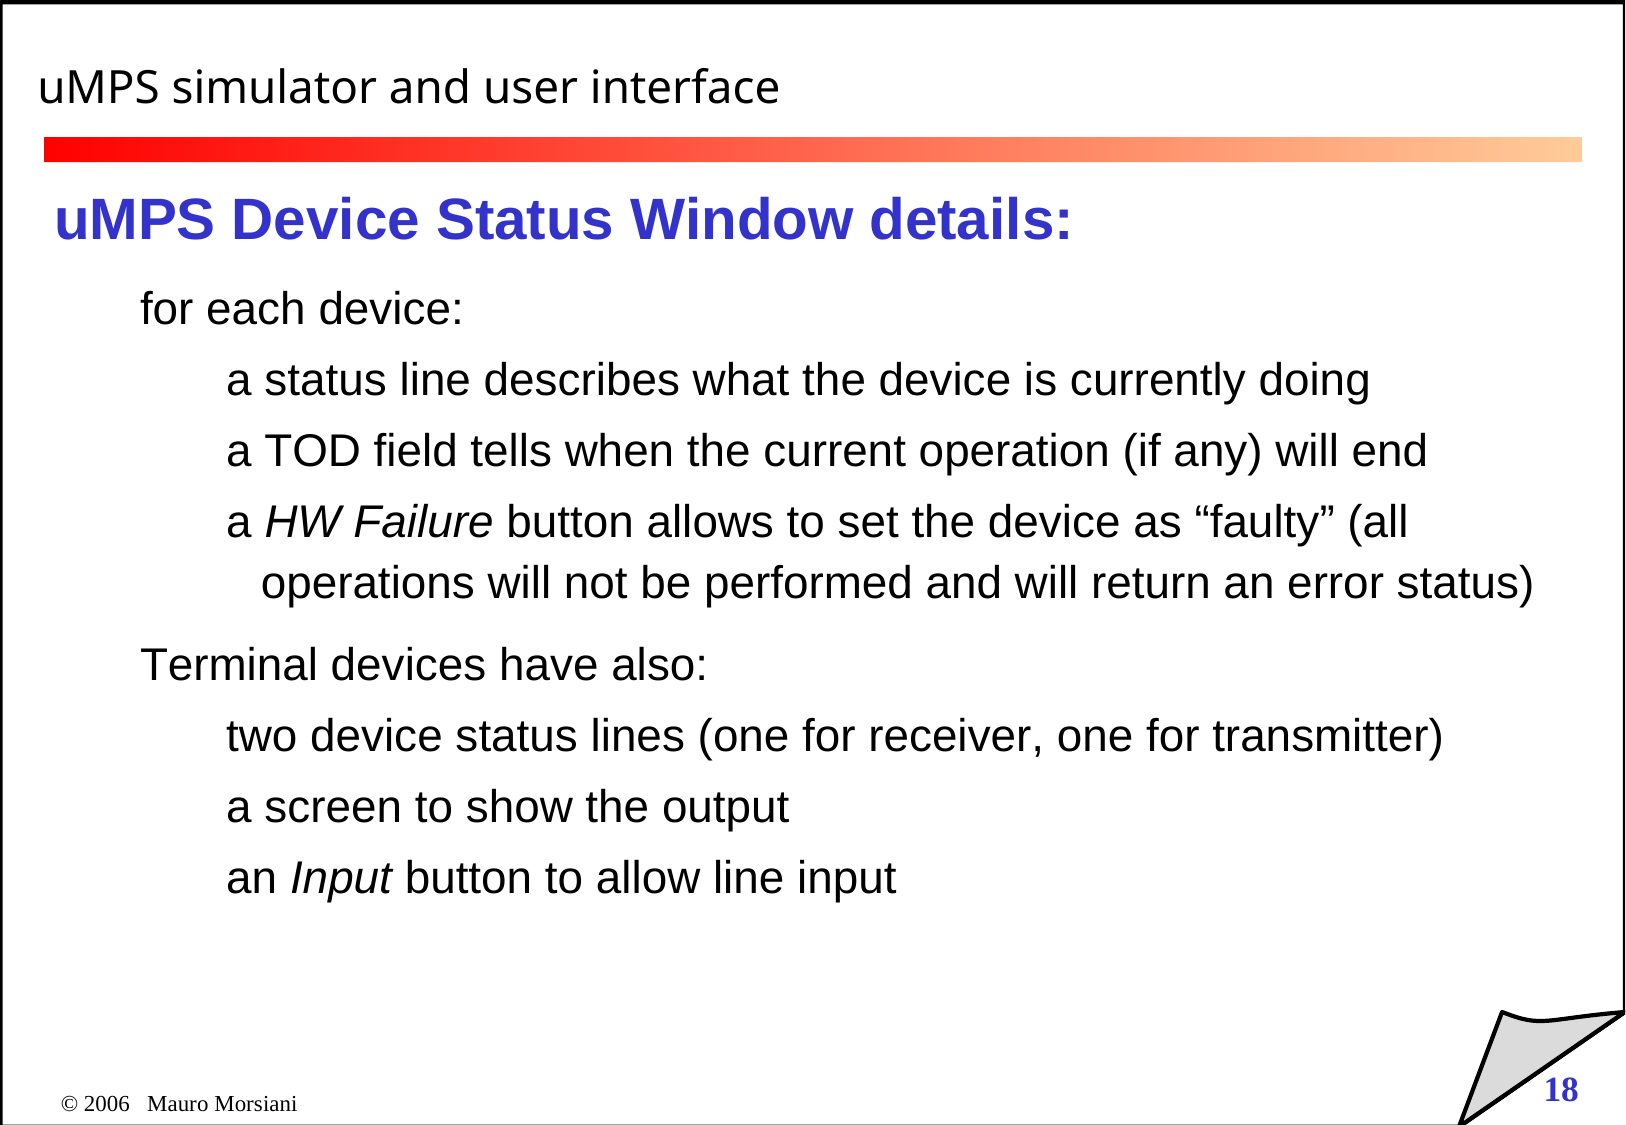

# uMPS simulator and user interface
uMPS Device Status Window details:
for each device:
a status line describes what the device is currently doing
a TOD field tells when the current operation (if any) will end
a HW Failure button allows to set the device as “faulty” (all operations will not be performed and will return an error status)
Terminal devices have also:
two device status lines (one for receiver, one for transmitter)
a screen to show the output
an Input button to allow line input